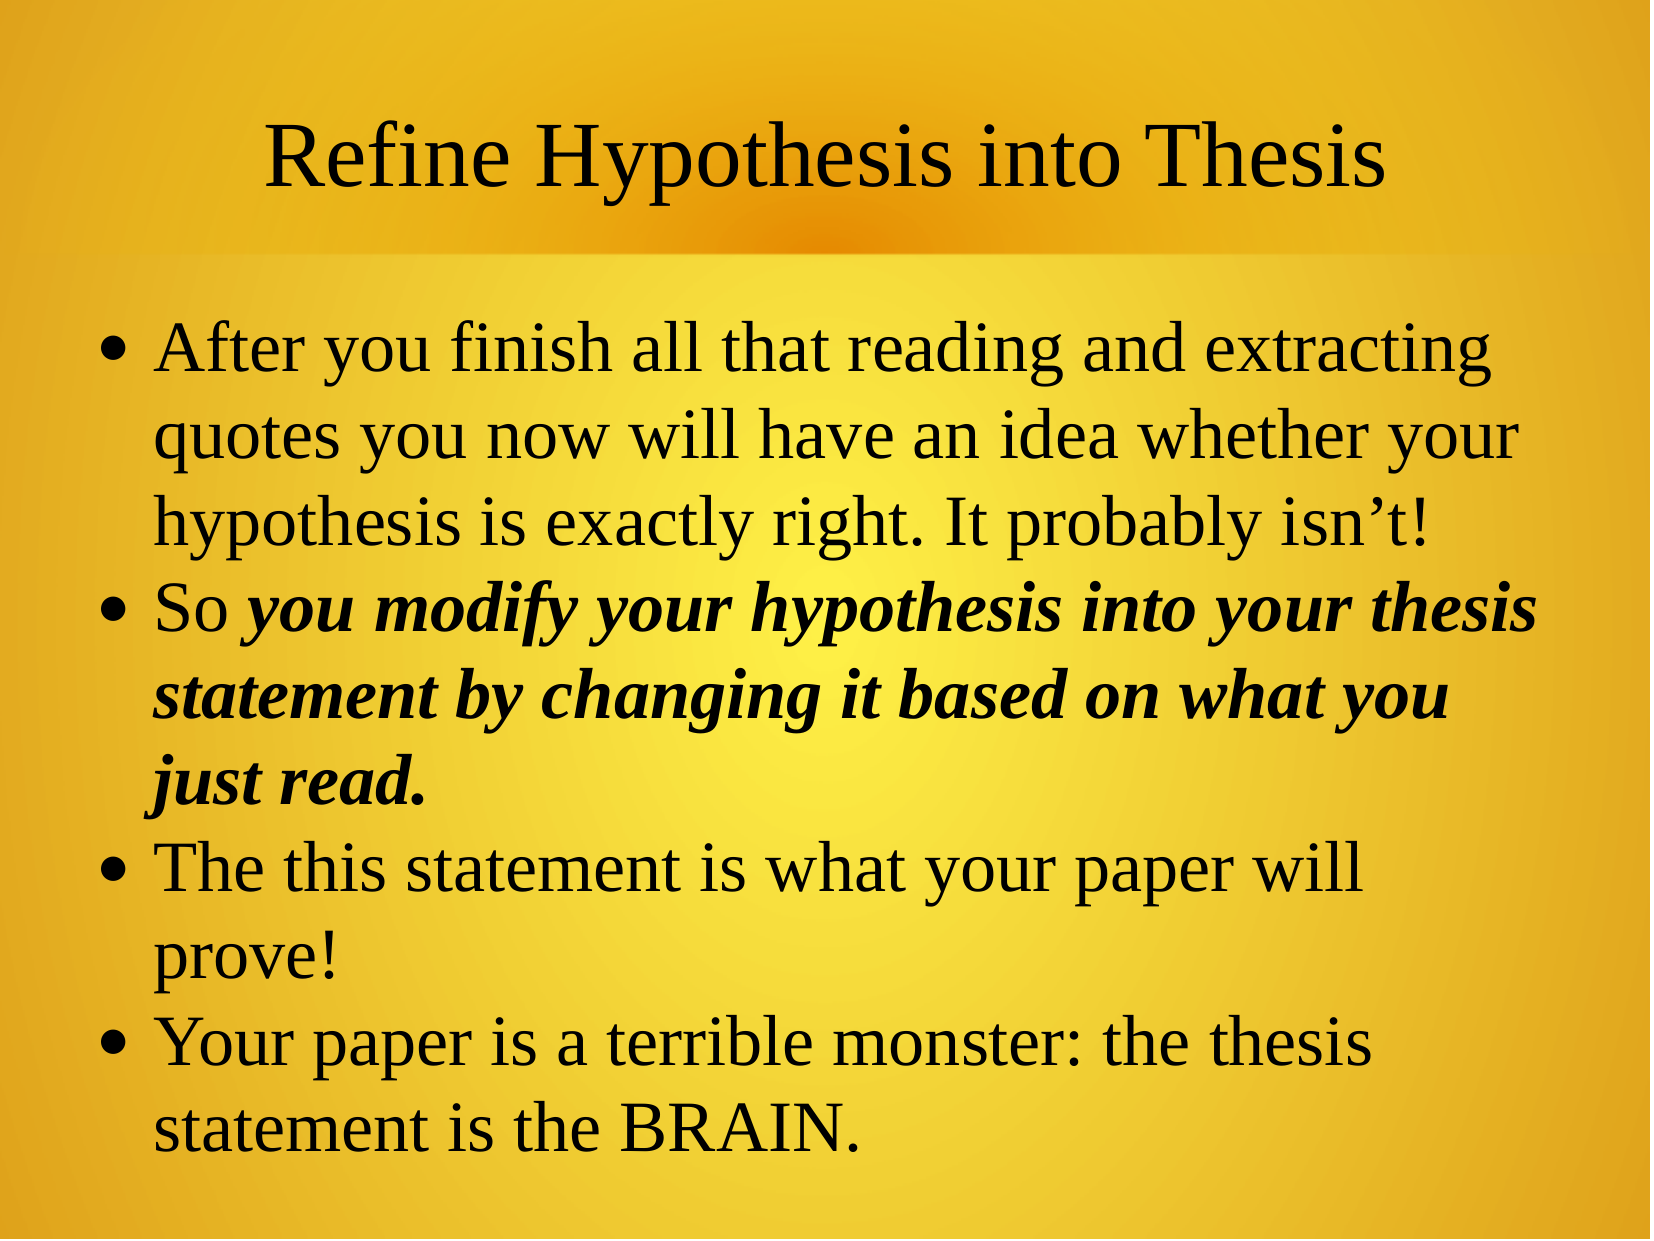

Refine Hypothesis into Thesis
After you finish all that reading and extracting quotes you now will have an idea whether your hypothesis is exactly right. It probably isn’t!
So you modify your hypothesis into your thesis statement by changing it based on what you just read.
The this statement is what your paper will prove!
Your paper is a terrible monster: the thesis statement is the BRAIN.